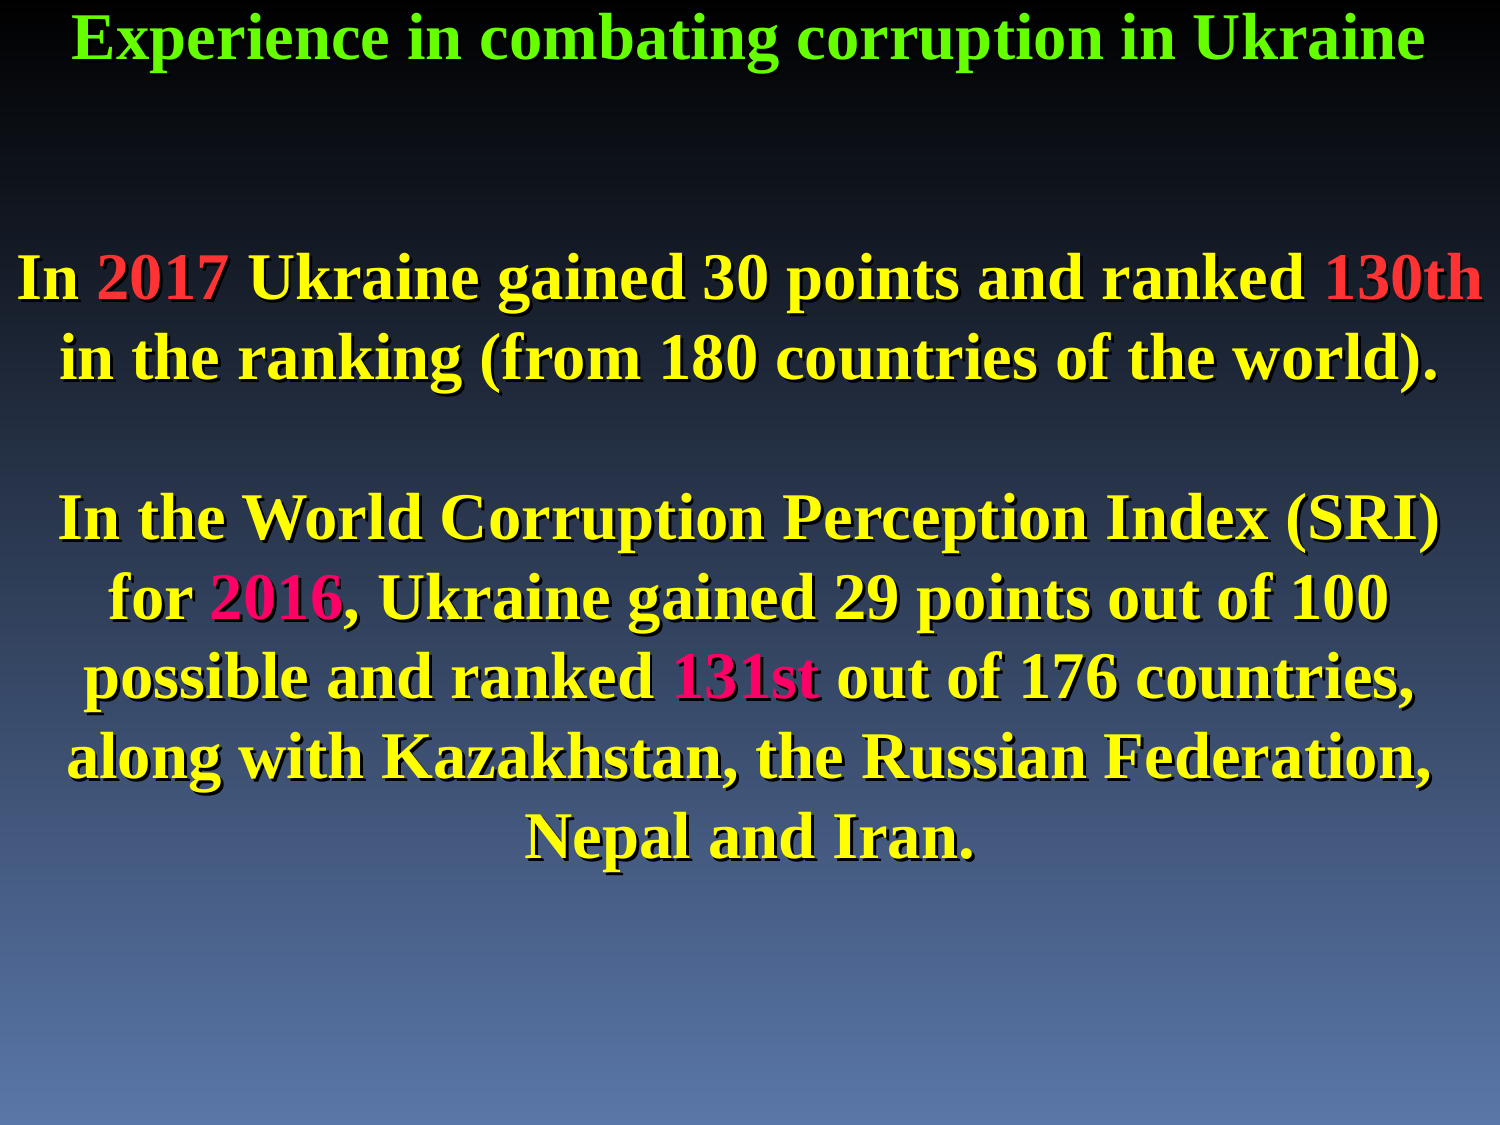

Experience in combating corruption in Ukraine
In 2017 Ukraine gained 30 points and ranked 130th in the ranking (from 180 countries of the world).
In the World Corruption Perception Index (SRI) for 2016, Ukraine gained 29 points out of 100 possible and ranked 131st out of 176 countries, along with Kazakhstan, the Russian Federation, Nepal and Iran.